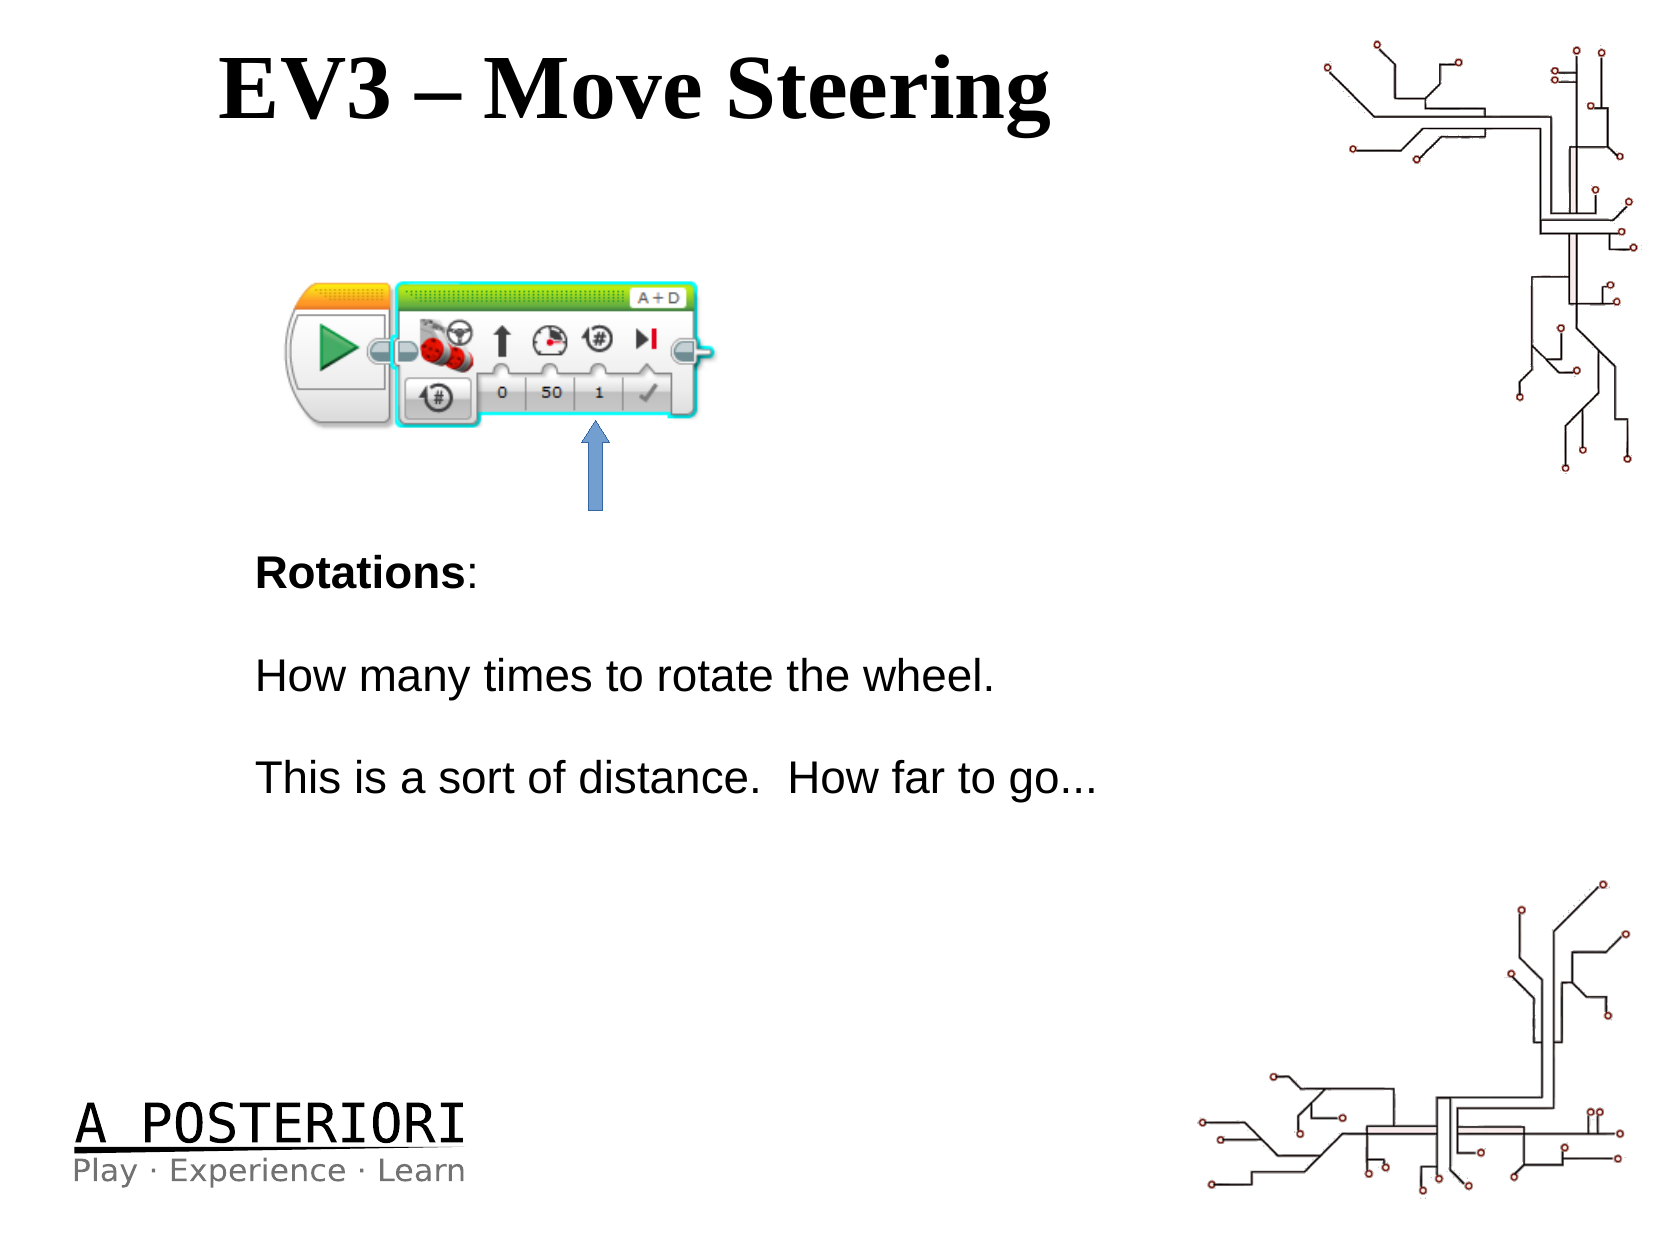

# EV3 – Move Steering
Rotations:
How many times to rotate the wheel.
This is a sort of distance. How far to go...